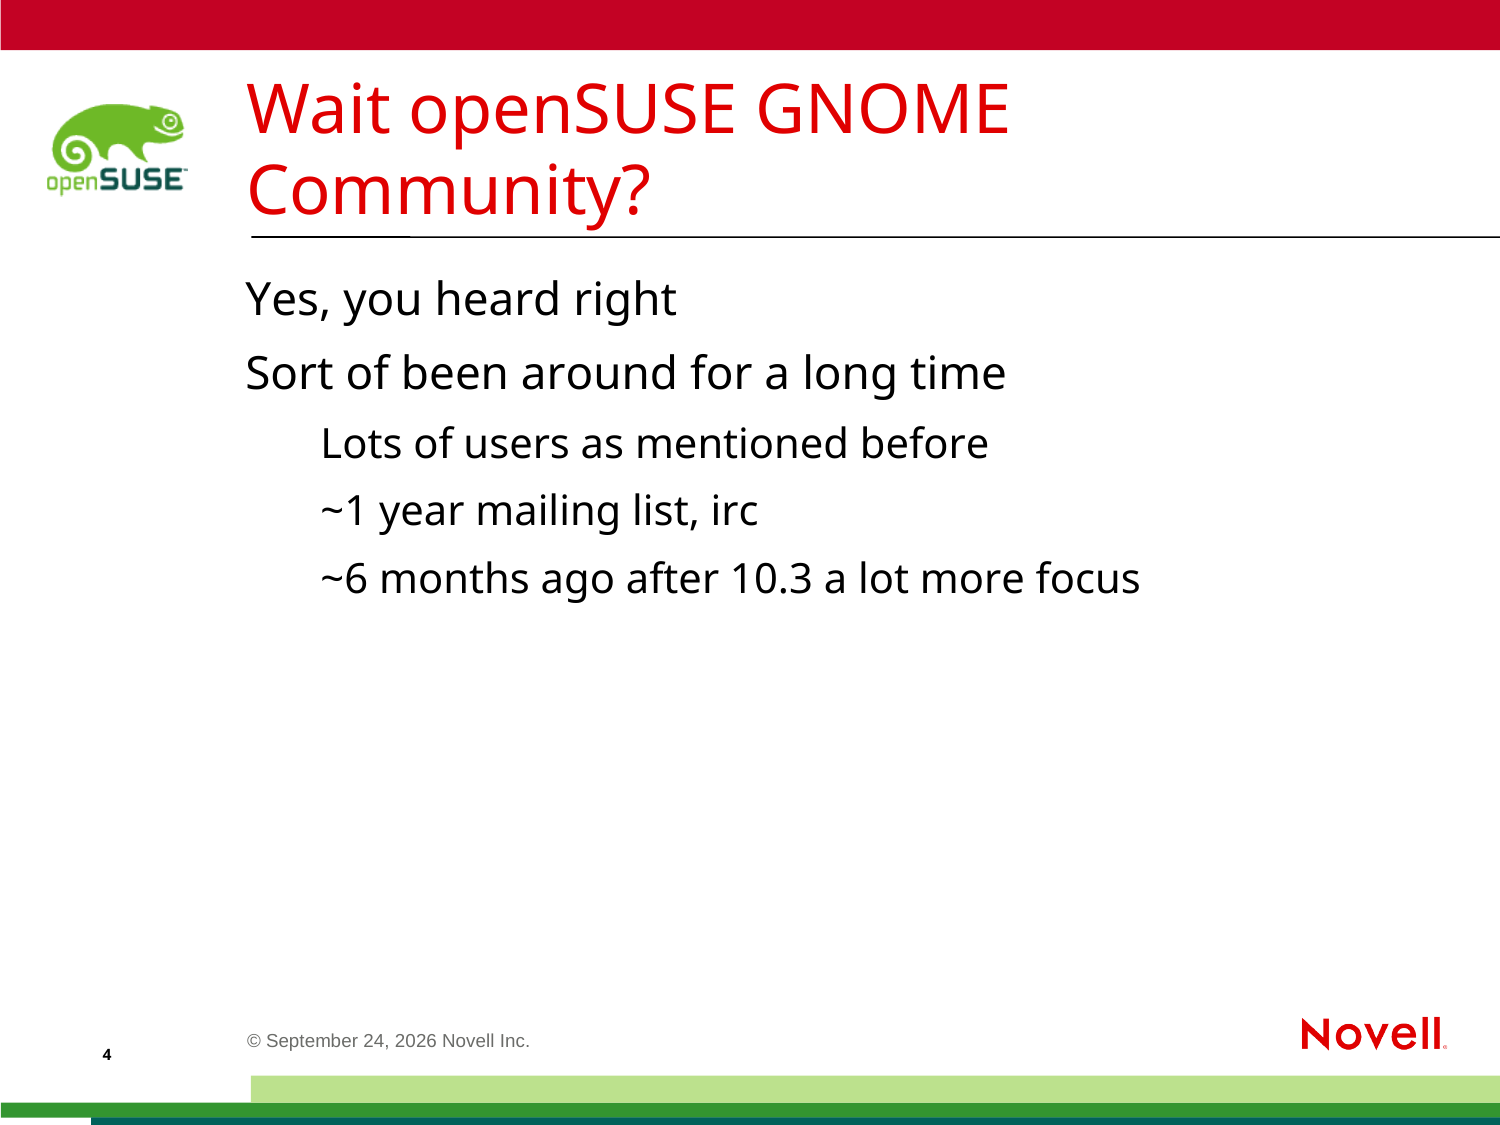

# Wait openSUSE GNOME Community?
Yes, you heard right
Sort of been around for a long time
Lots of users as mentioned before
~1 year mailing list, irc
~6 months ago after 10.3 a lot more focus